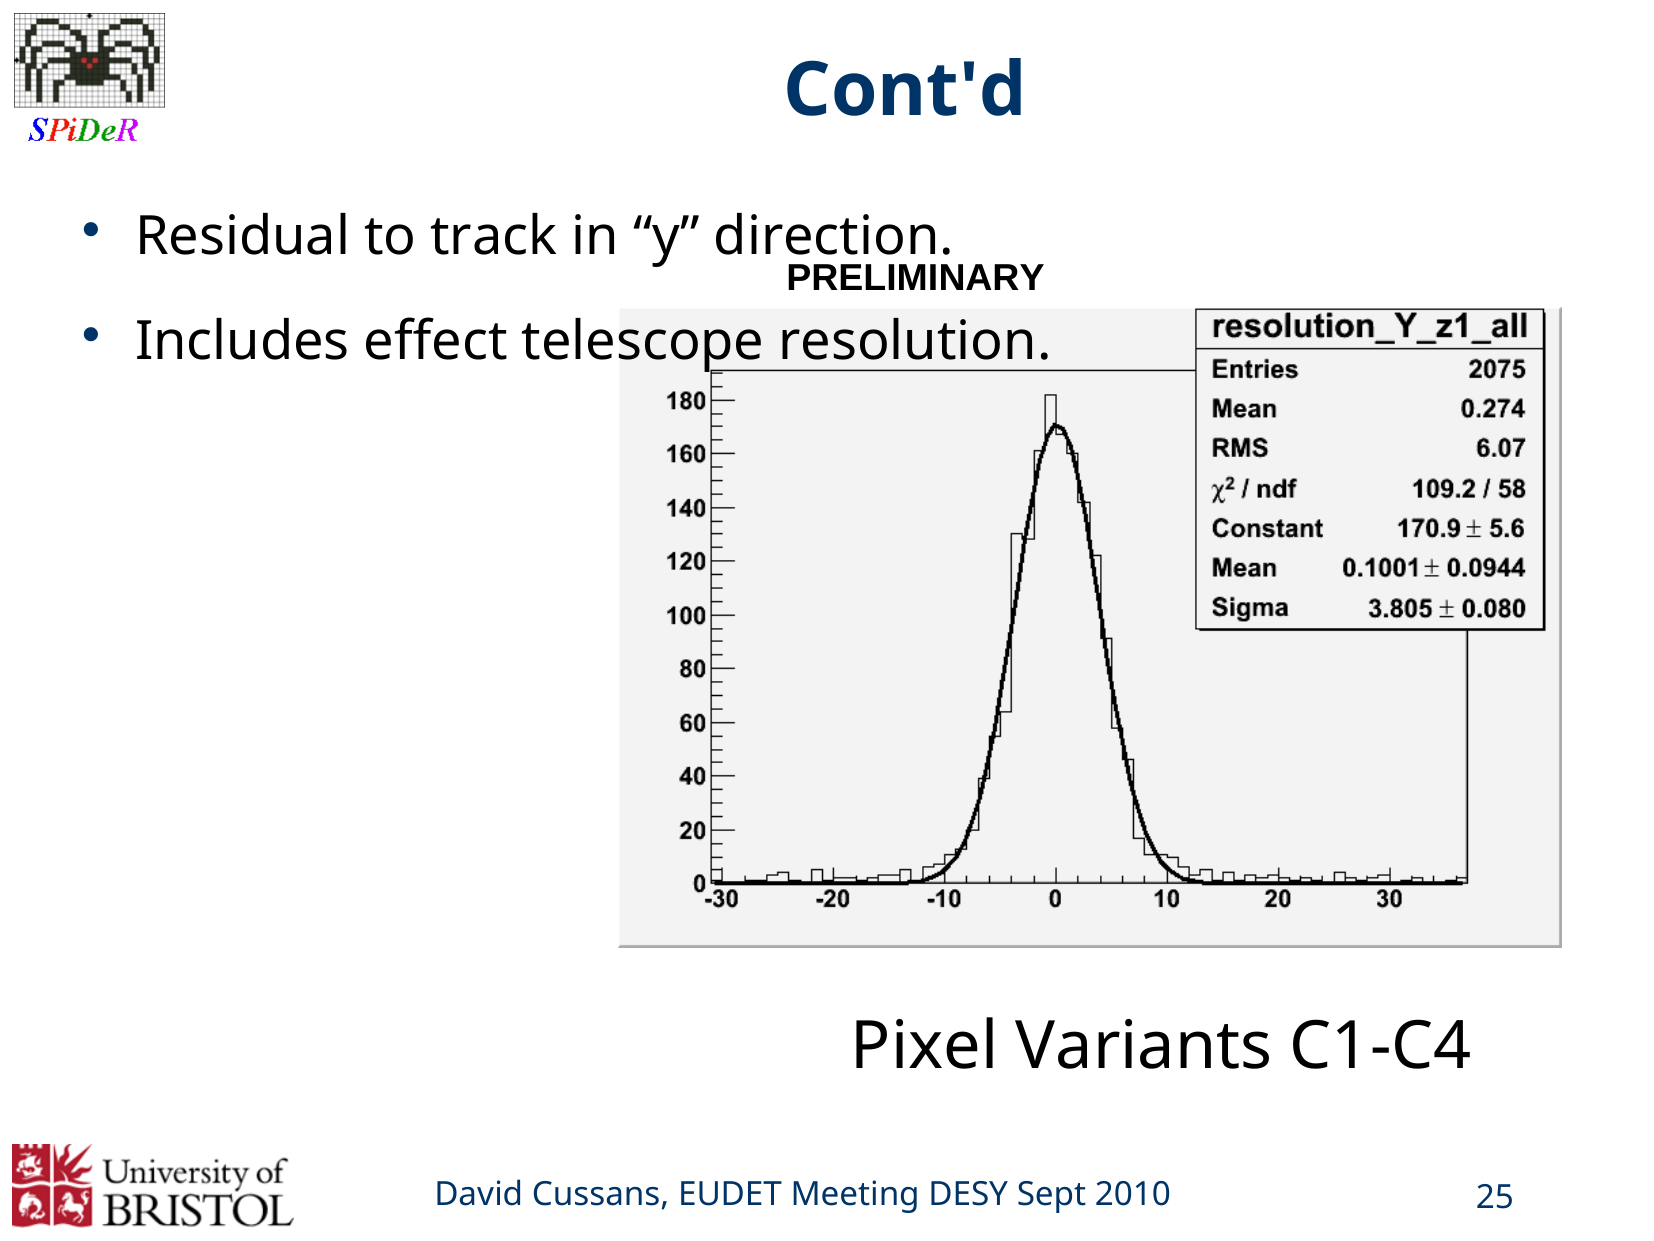

# Cont'd
Residual to track in “y” direction.
Includes effect telescope resolution.
PRELIMINARY
Pixel Variants C1-C4